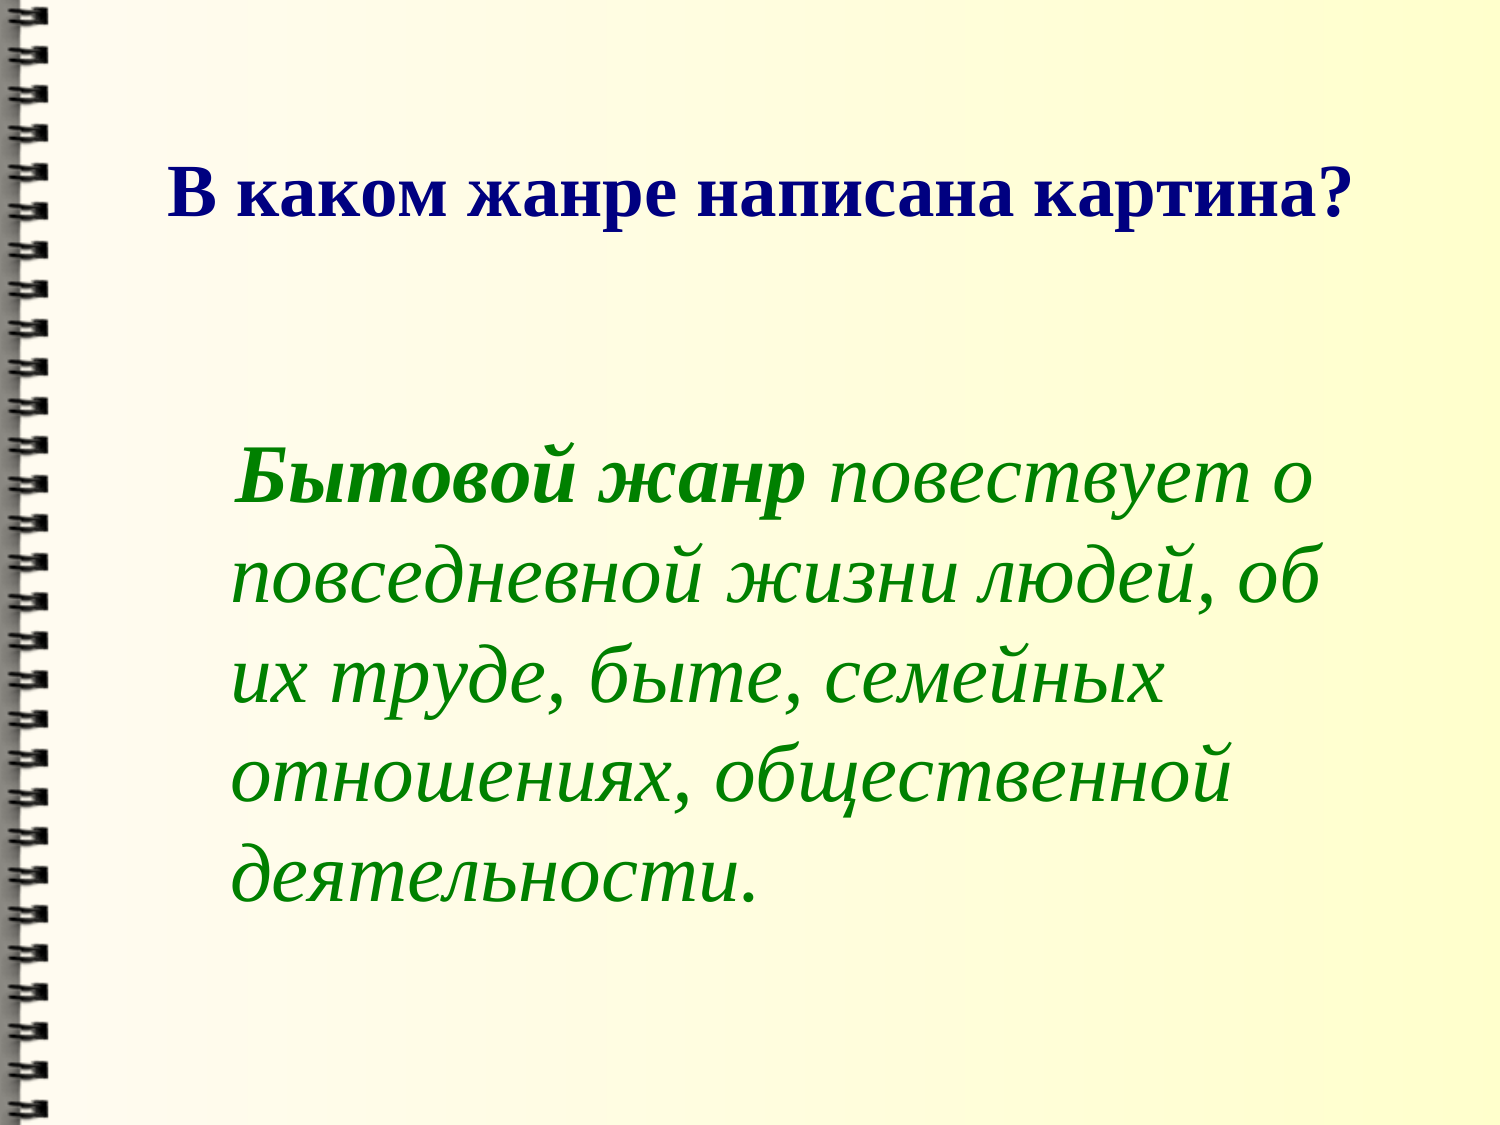

# В каком жанре написана картина?
 Бытовой жанр повествует о повседневной жизни людей, об их труде, быте, семейных отношениях, общественной деятельности.